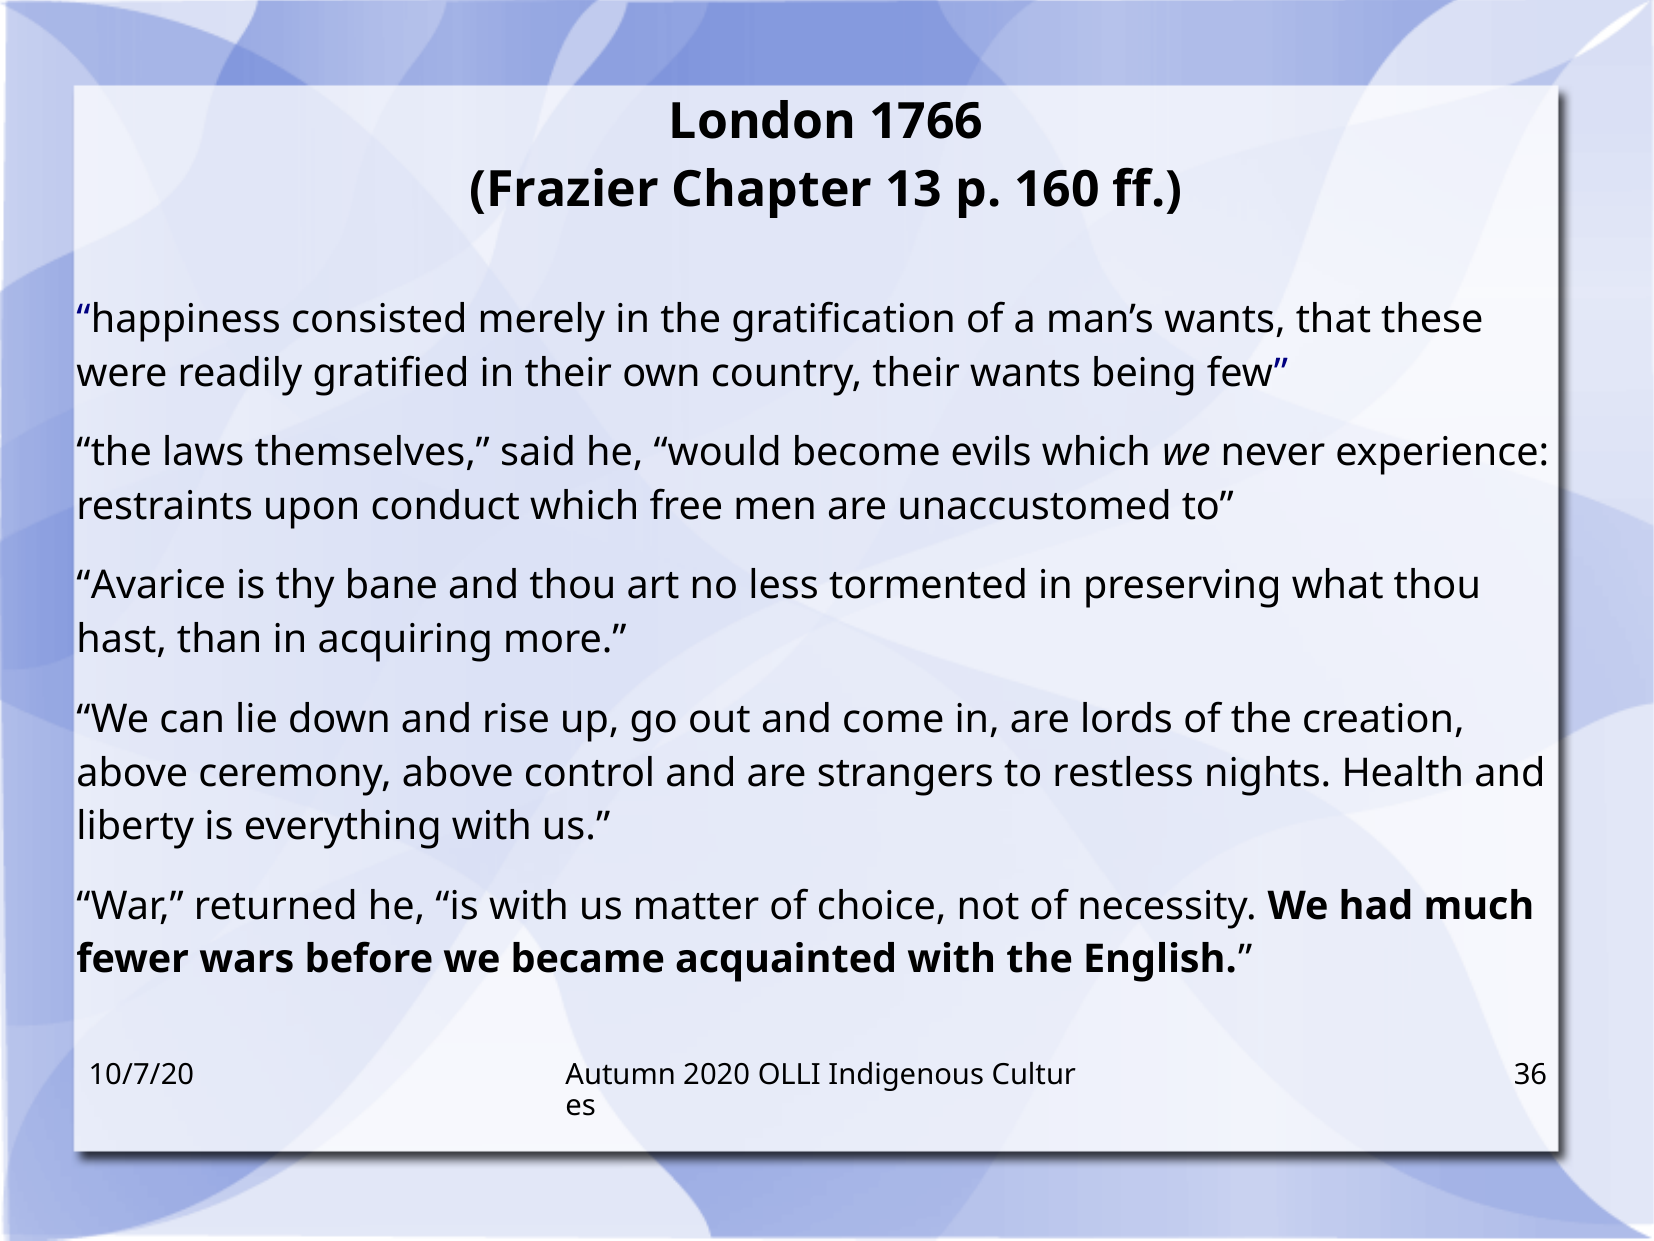

# London 1766 (Frazier Chapter 13 p. 160 ff.)
“happiness consisted merely in the gratification of a man’s wants, that these were readily gratified in their own country, their wants being few”
“the laws themselves,” said he, “would become evils which we never experience: restraints upon conduct which free men are unaccustomed to”
“Avarice is thy bane and thou art no less tormented in preserving what thou hast, than in acquiring more.”
“We can lie down and rise up, go out and come in, are lords of the creation, above ceremony, above control and are strangers to restless nights. Health and liberty is everything with us.”
“War,” returned he, “is with us matter of choice, not of necessity. We had much fewer wars before we became acquainted with the English.”
10/7/20
Autumn 2020 OLLI Indigenous Cultures
36